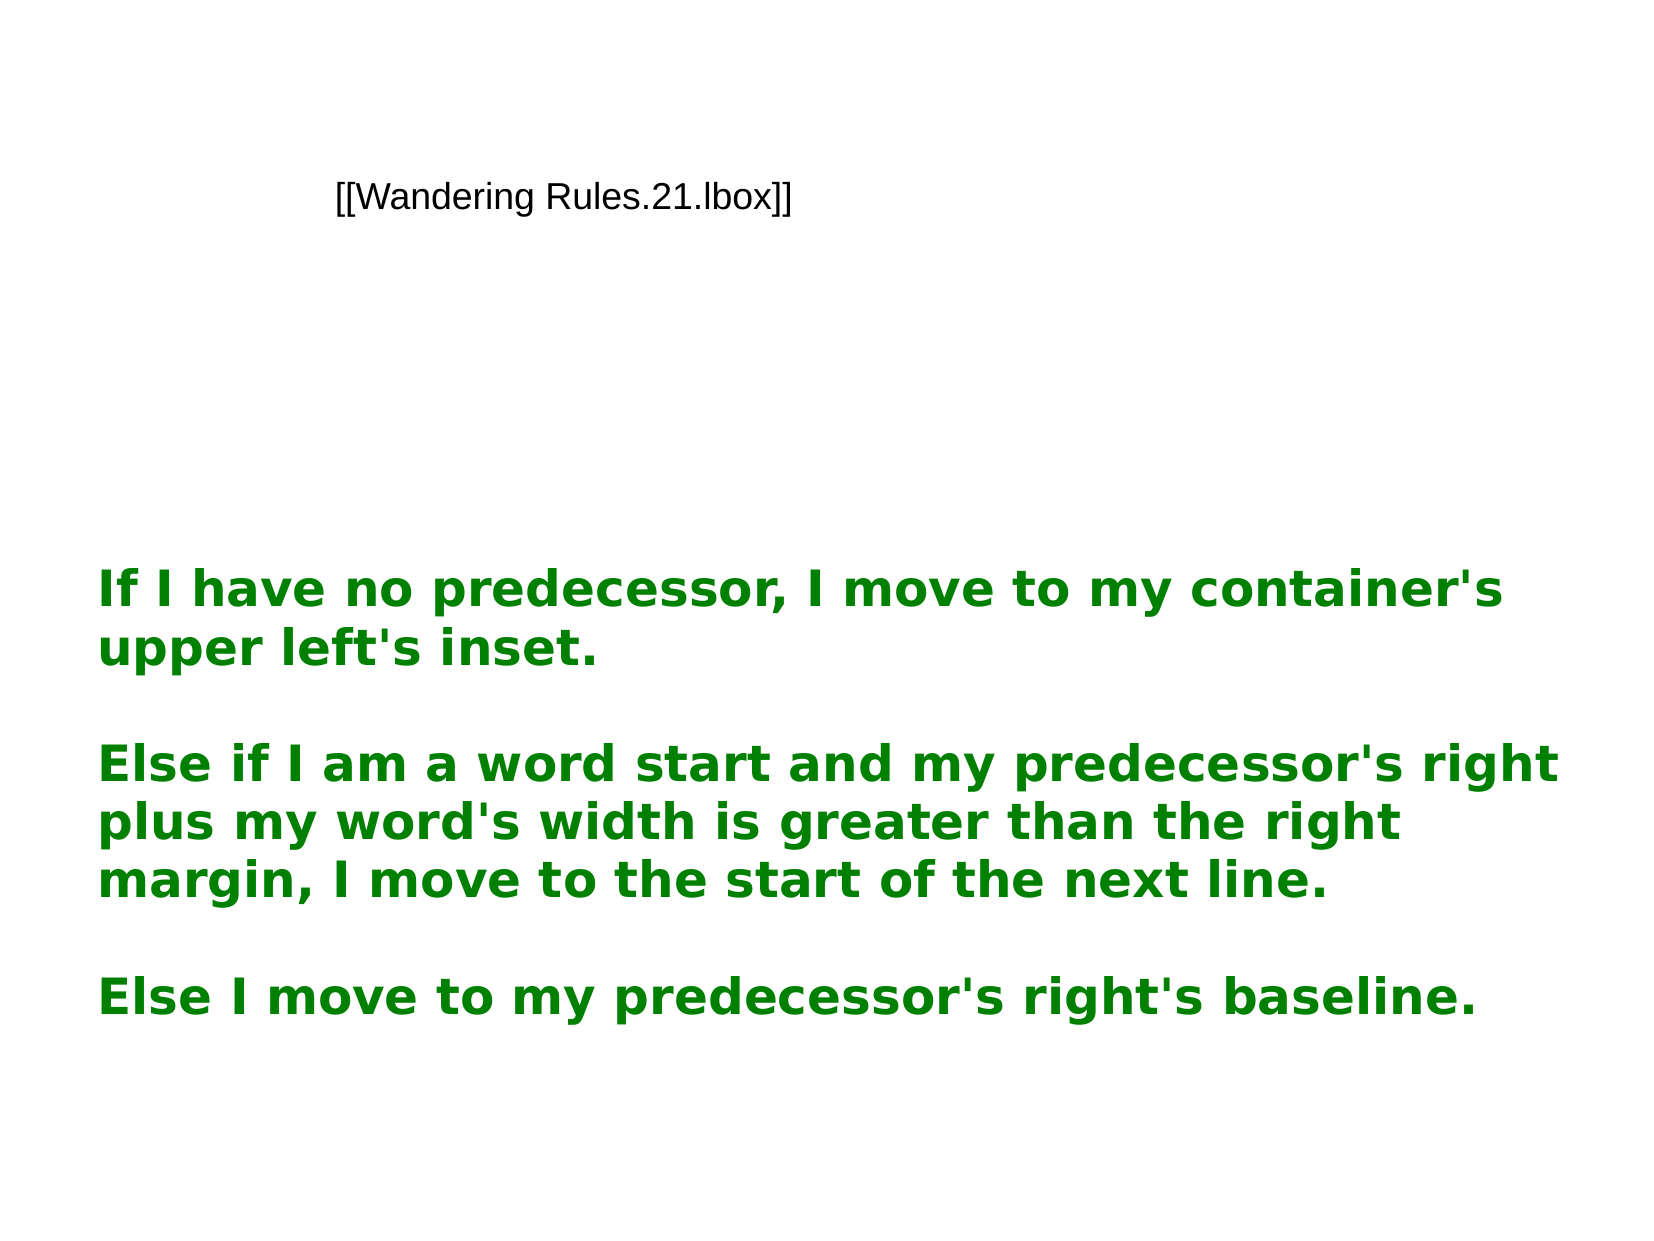

[[Wandering Rules.21.lbox]]
If I have no predecessor, I move to my container's upper left's inset.
Else if I am a word start and my predecessor's right plus my word's width is greater than the right margin, I move to the start of the next line.
Else I move to my predecessor's right's baseline.